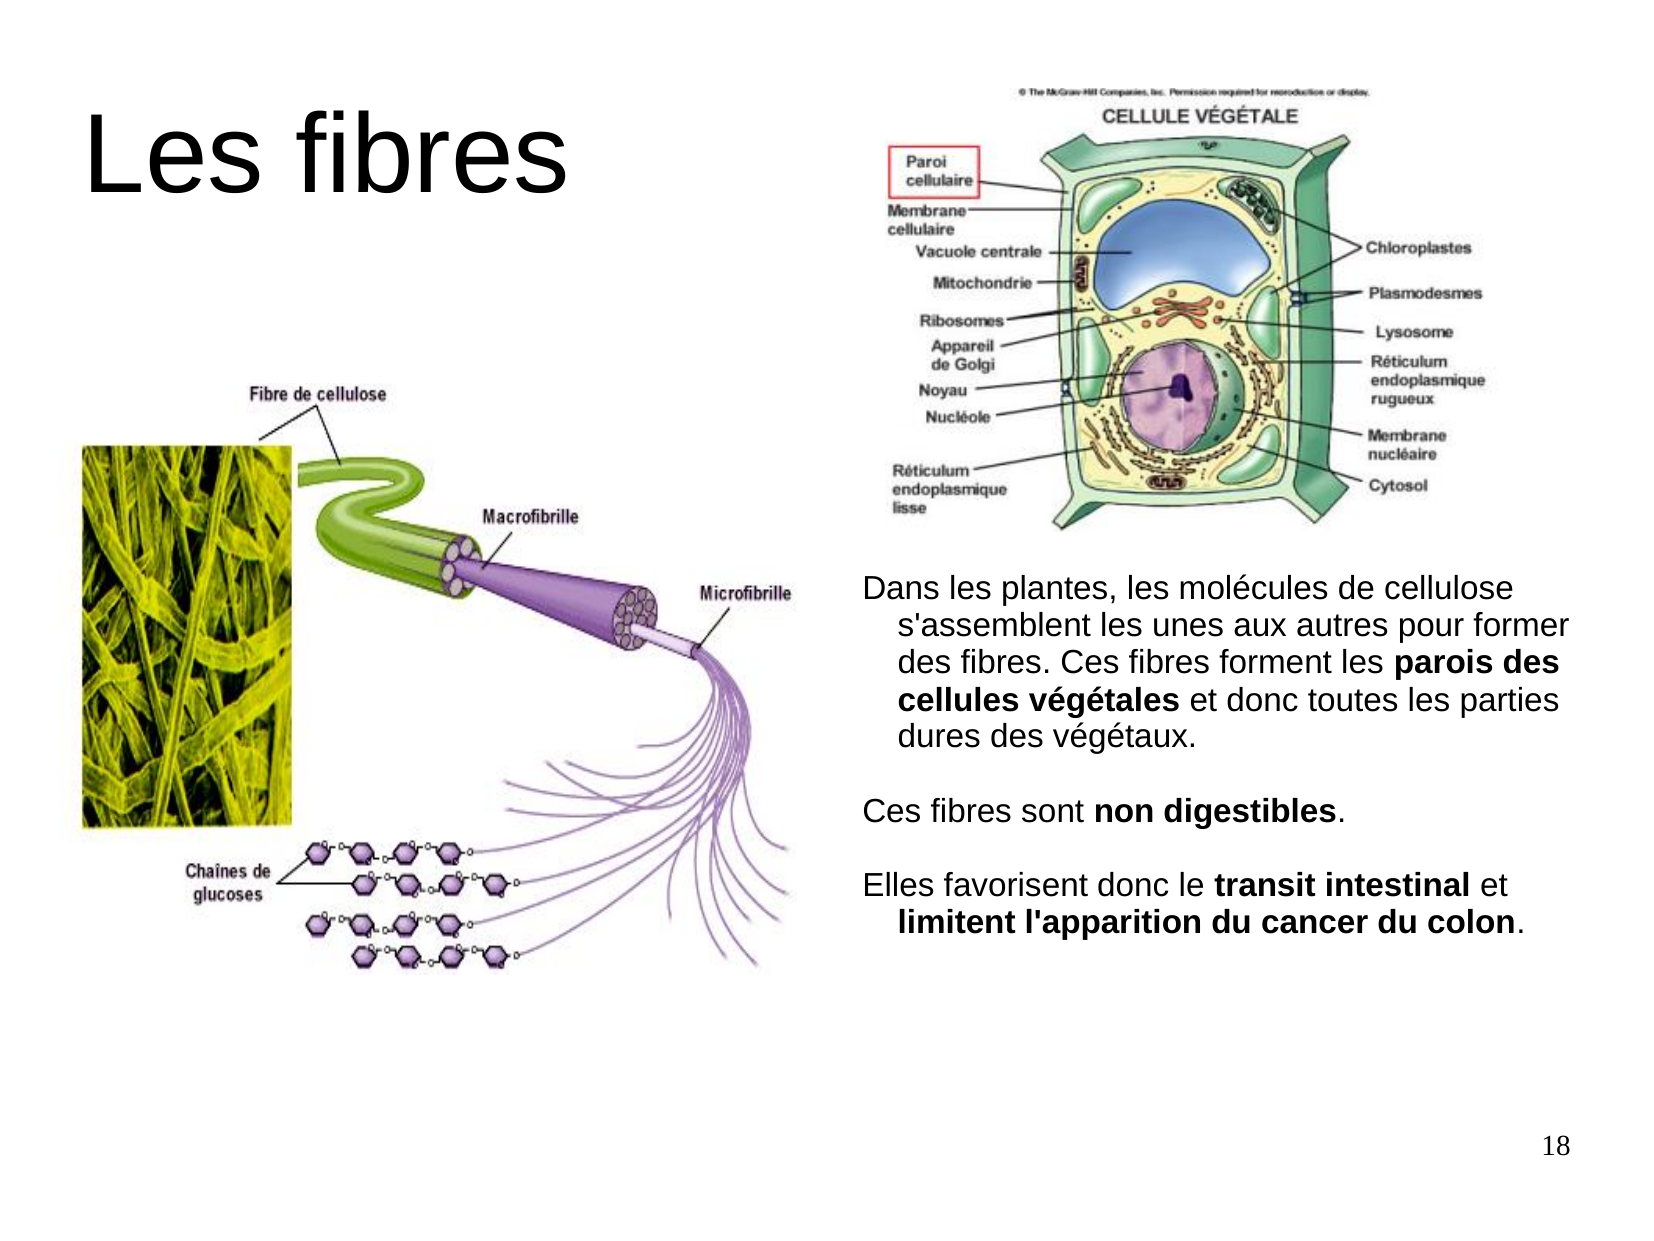

# Les fibres
Dans les plantes, les molécules de cellulose s'assemblent les unes aux autres pour former des fibres. Ces fibres forment les parois des cellules végétales et donc toutes les parties dures des végétaux.
Ces fibres sont non digestibles.
Elles favorisent donc le transit intestinal et limitent l'apparition du cancer du colon.
18